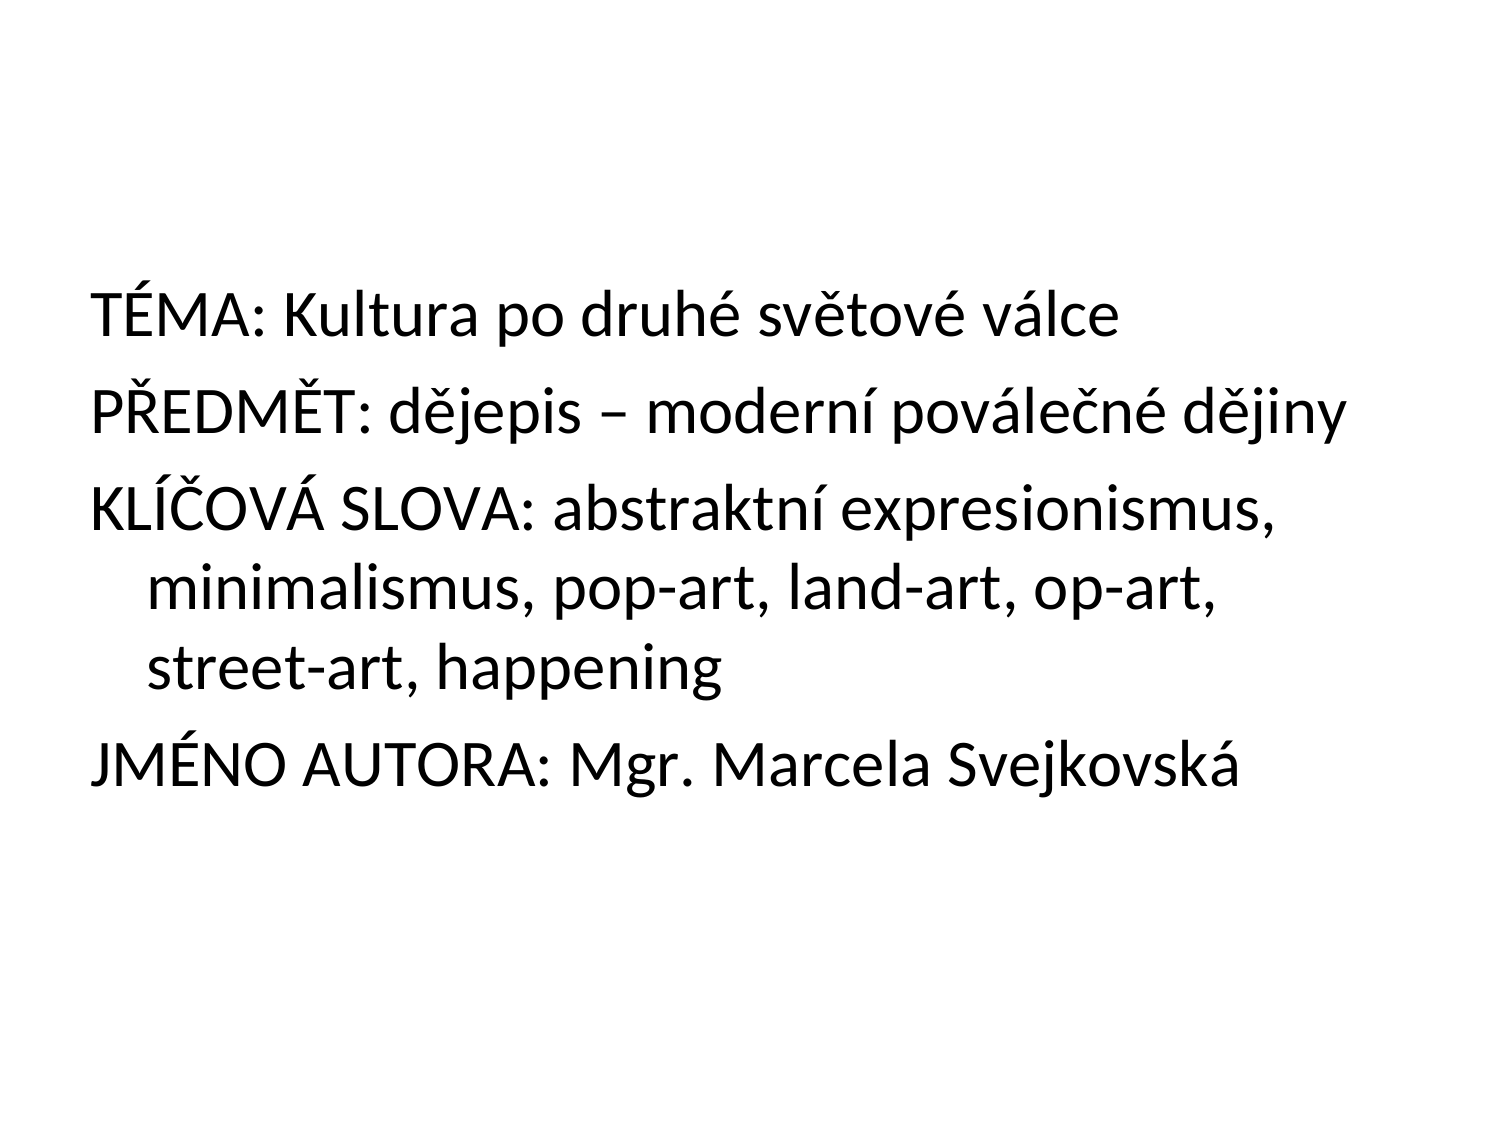

# TÉMA: Kultura po druhé světové válce
PŘEDMĚT: dějepis – moderní poválečné dějiny
KLÍČOVÁ SLOVA: abstraktní expresionismus, minimalismus, pop-art, land-art, op-art, street-art, happening
JMÉNO AUTORA: Mgr. Marcela Svejkovská